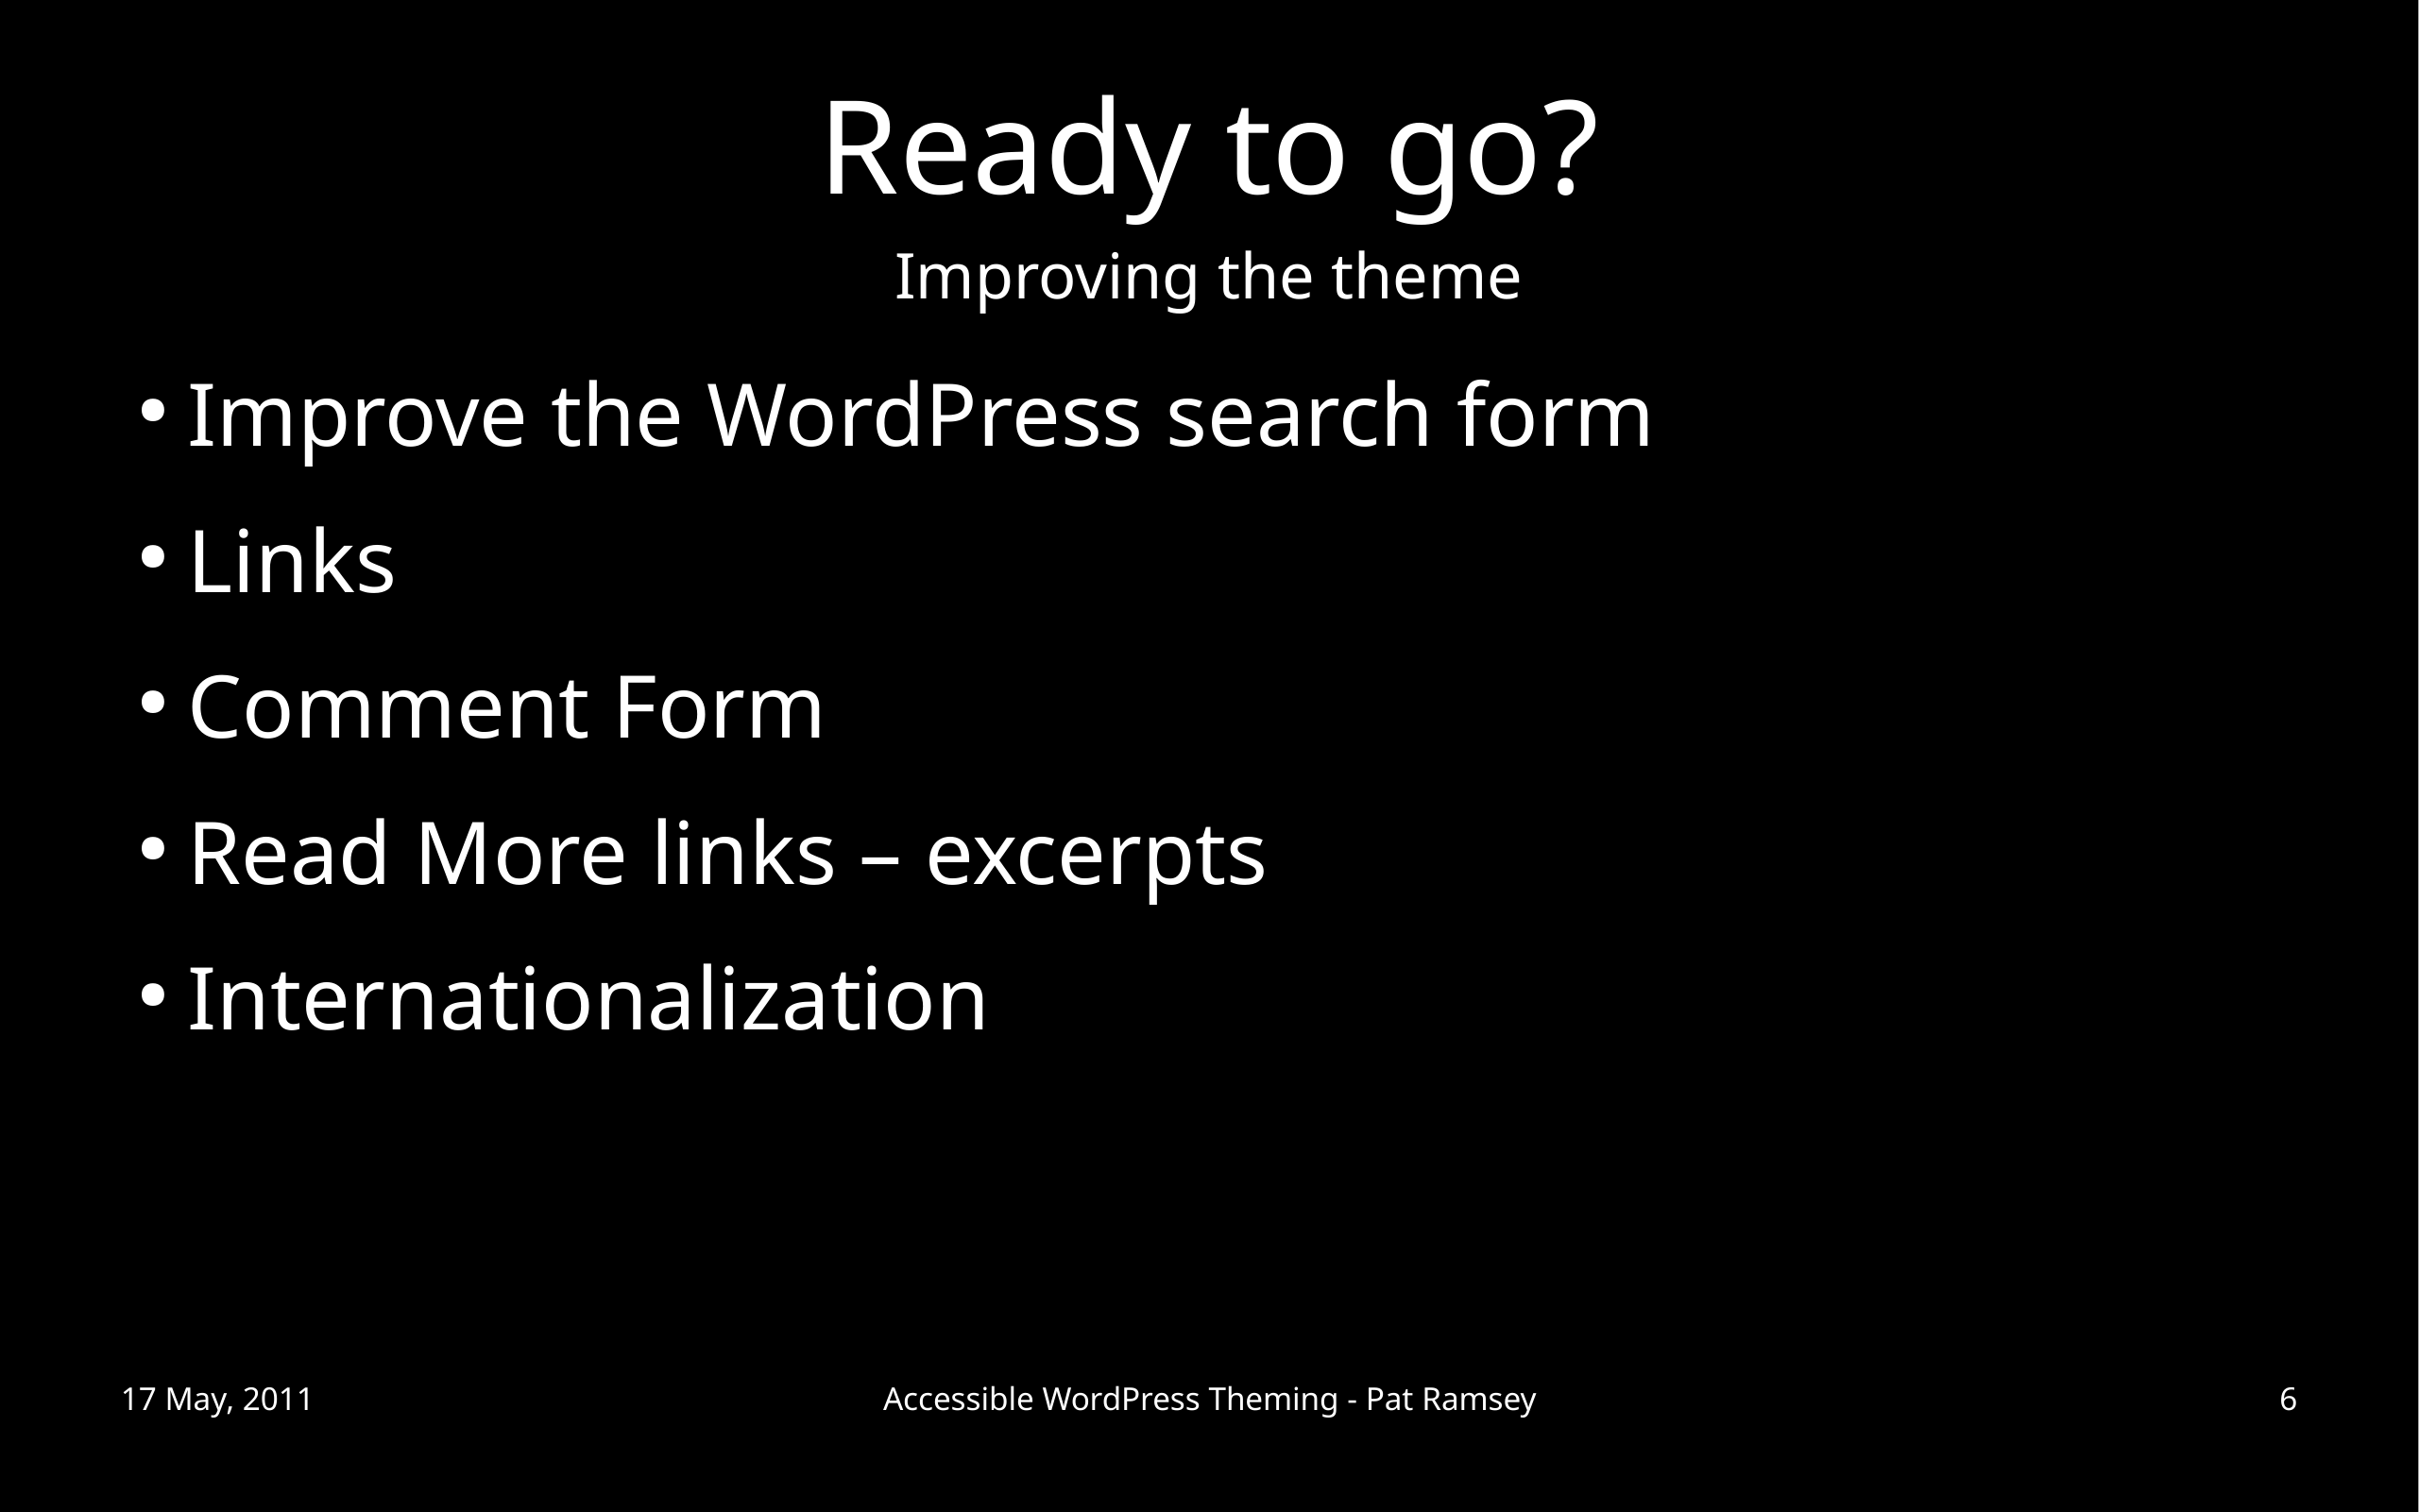

# Ready to go? Improving the theme
Improve the WordPress search form
Links
Comment Form
Read More links – excerpts
Internationalization
17 May, 2011
Accessible WordPress Theming - Pat Ramsey
6